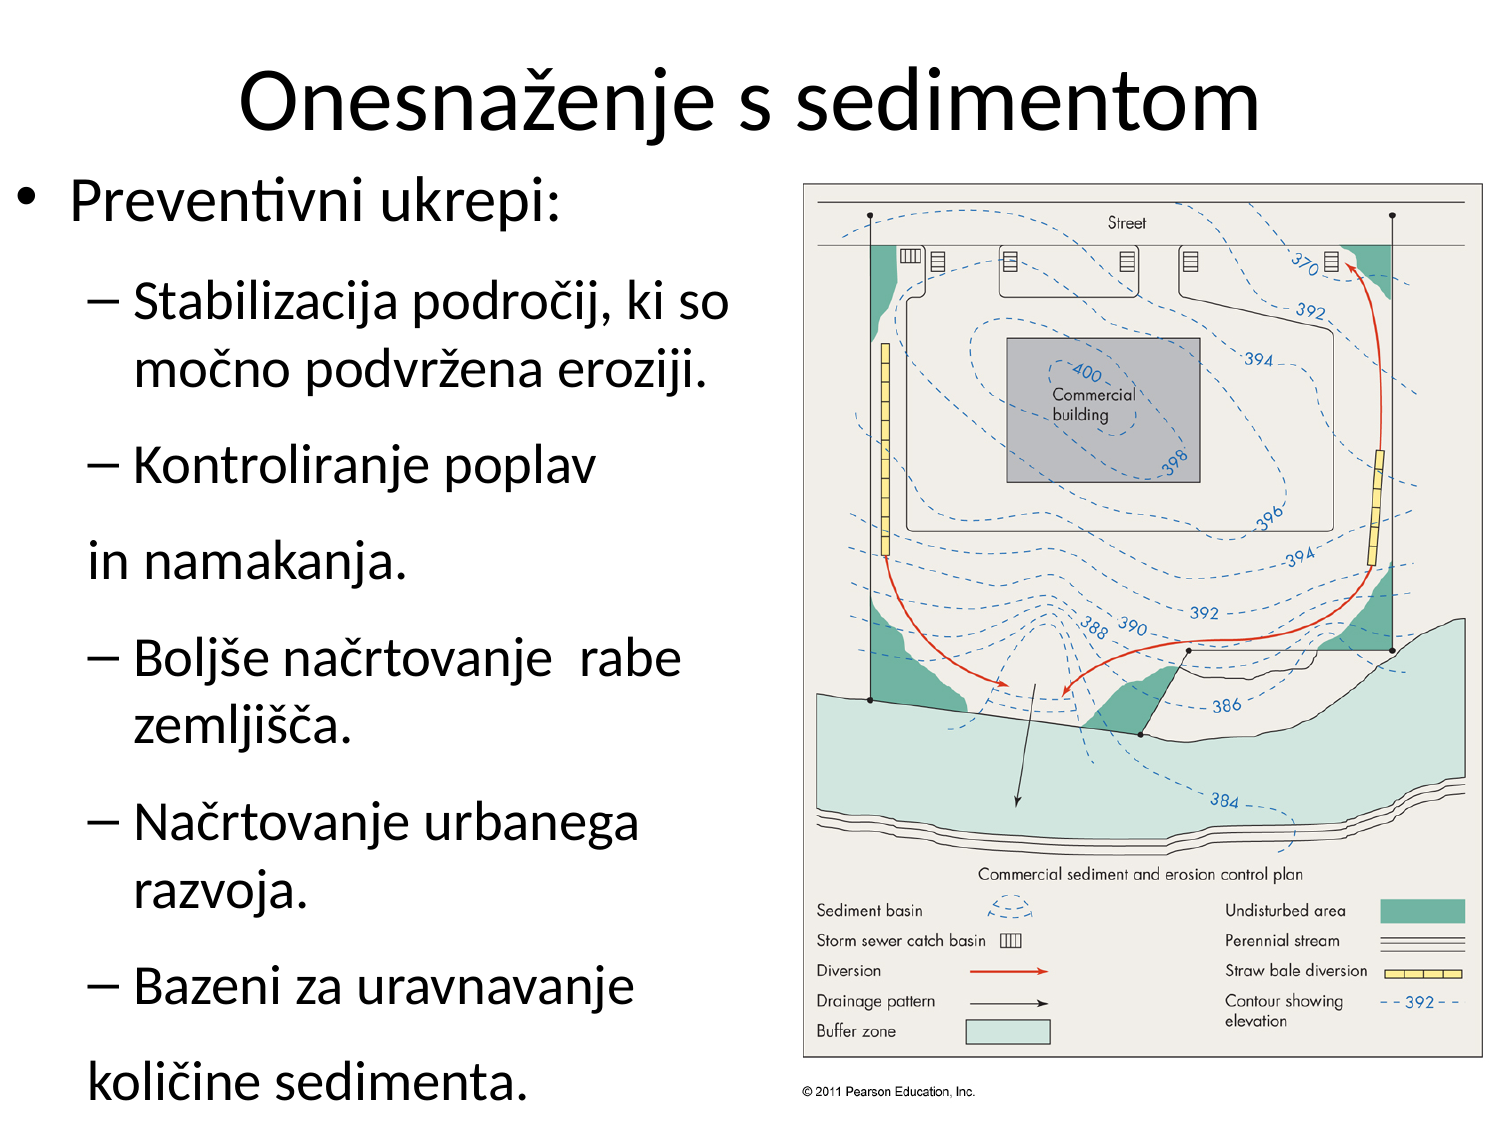

# Onesnaženje s sedimentom
Preventivni ukrepi:
Stabilizacija področij, ki so močno podvržena eroziji.
Kontroliranje poplav
	in namakanja.
Boljše načrtovanje rabe zemljišča.
Načrtovanje urbanega razvoja.
Bazeni za uravnavanje
	količine sedimenta.